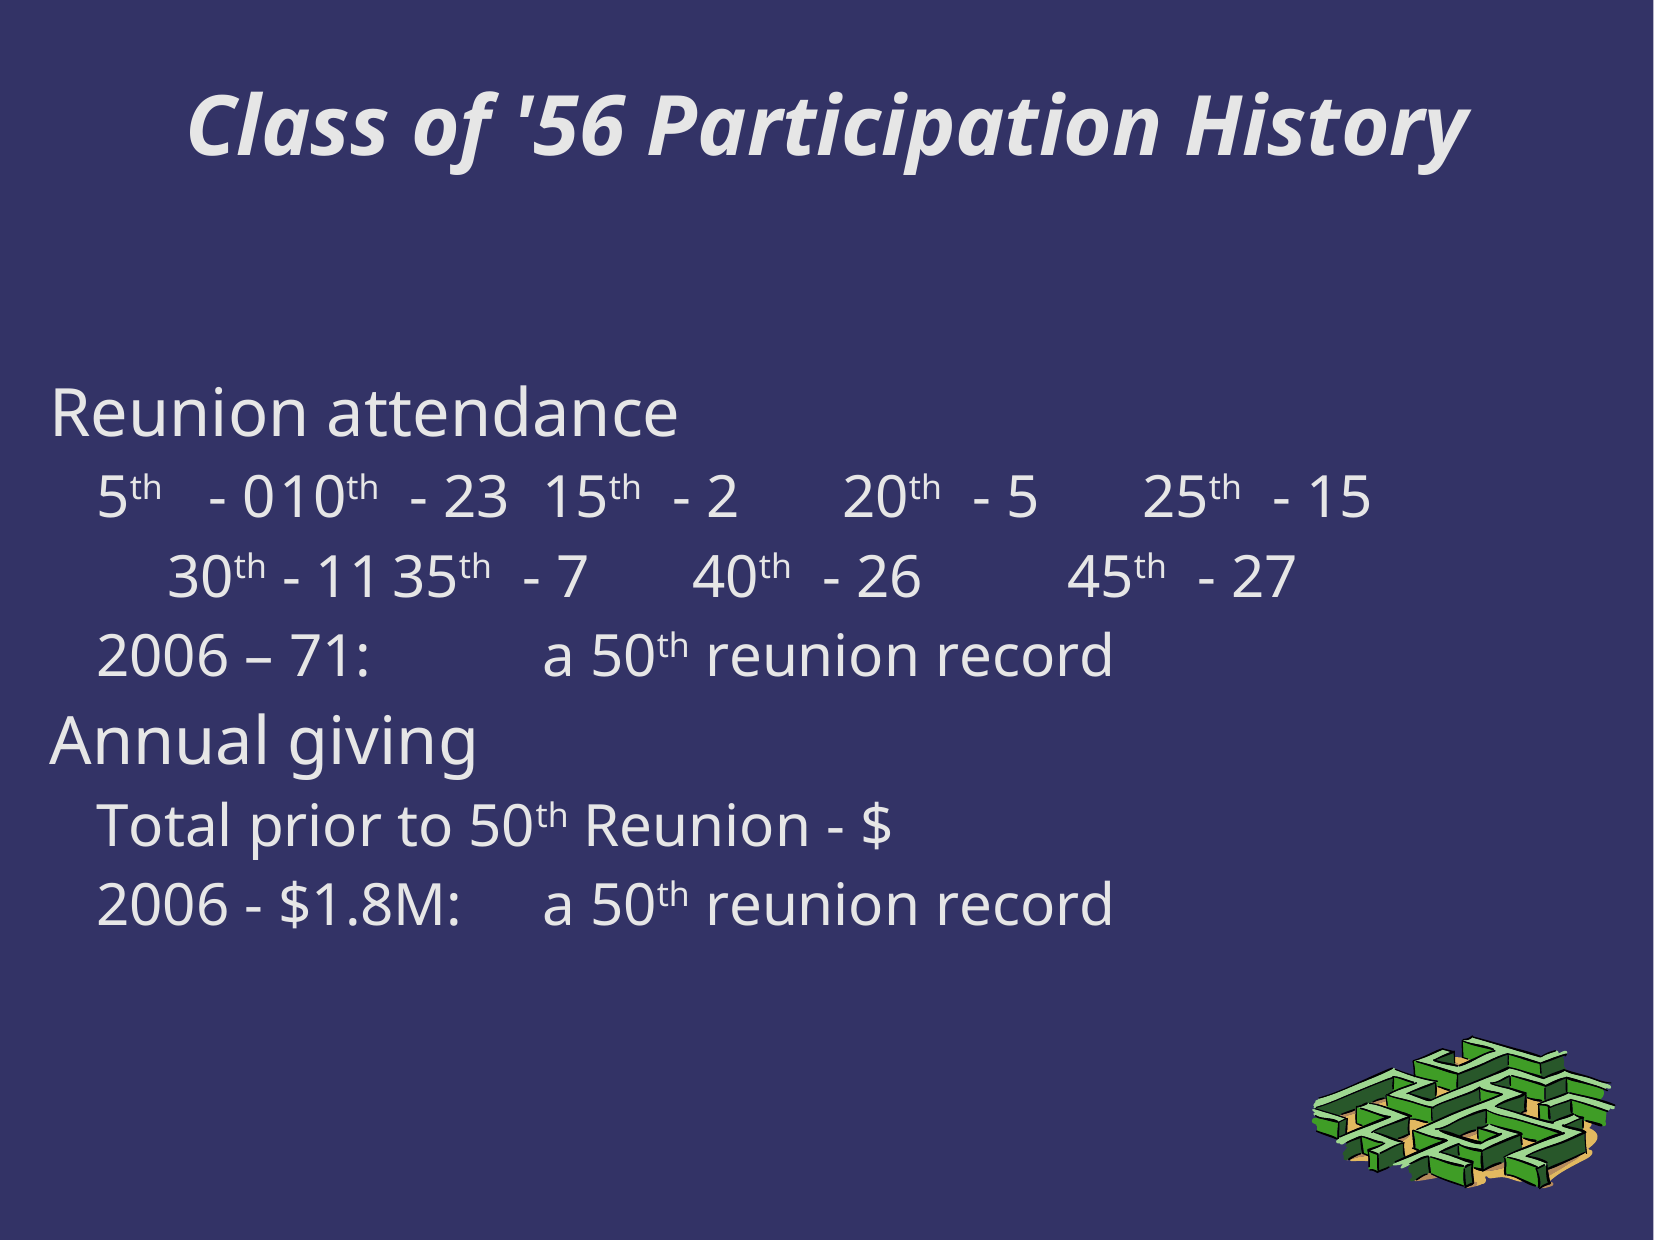

# Class of '56 Participation History
Reunion attendance
5th - 0	10th - 23 	15th - 2 		20th - 5 		25th - 15
30th - 11	35th - 7 		40th - 26		45th - 27
2006 – 71: 		a 50th reunion record
Annual giving
Total prior to 50th Reunion - $
2006 - $1.8M: 	a 50th reunion record